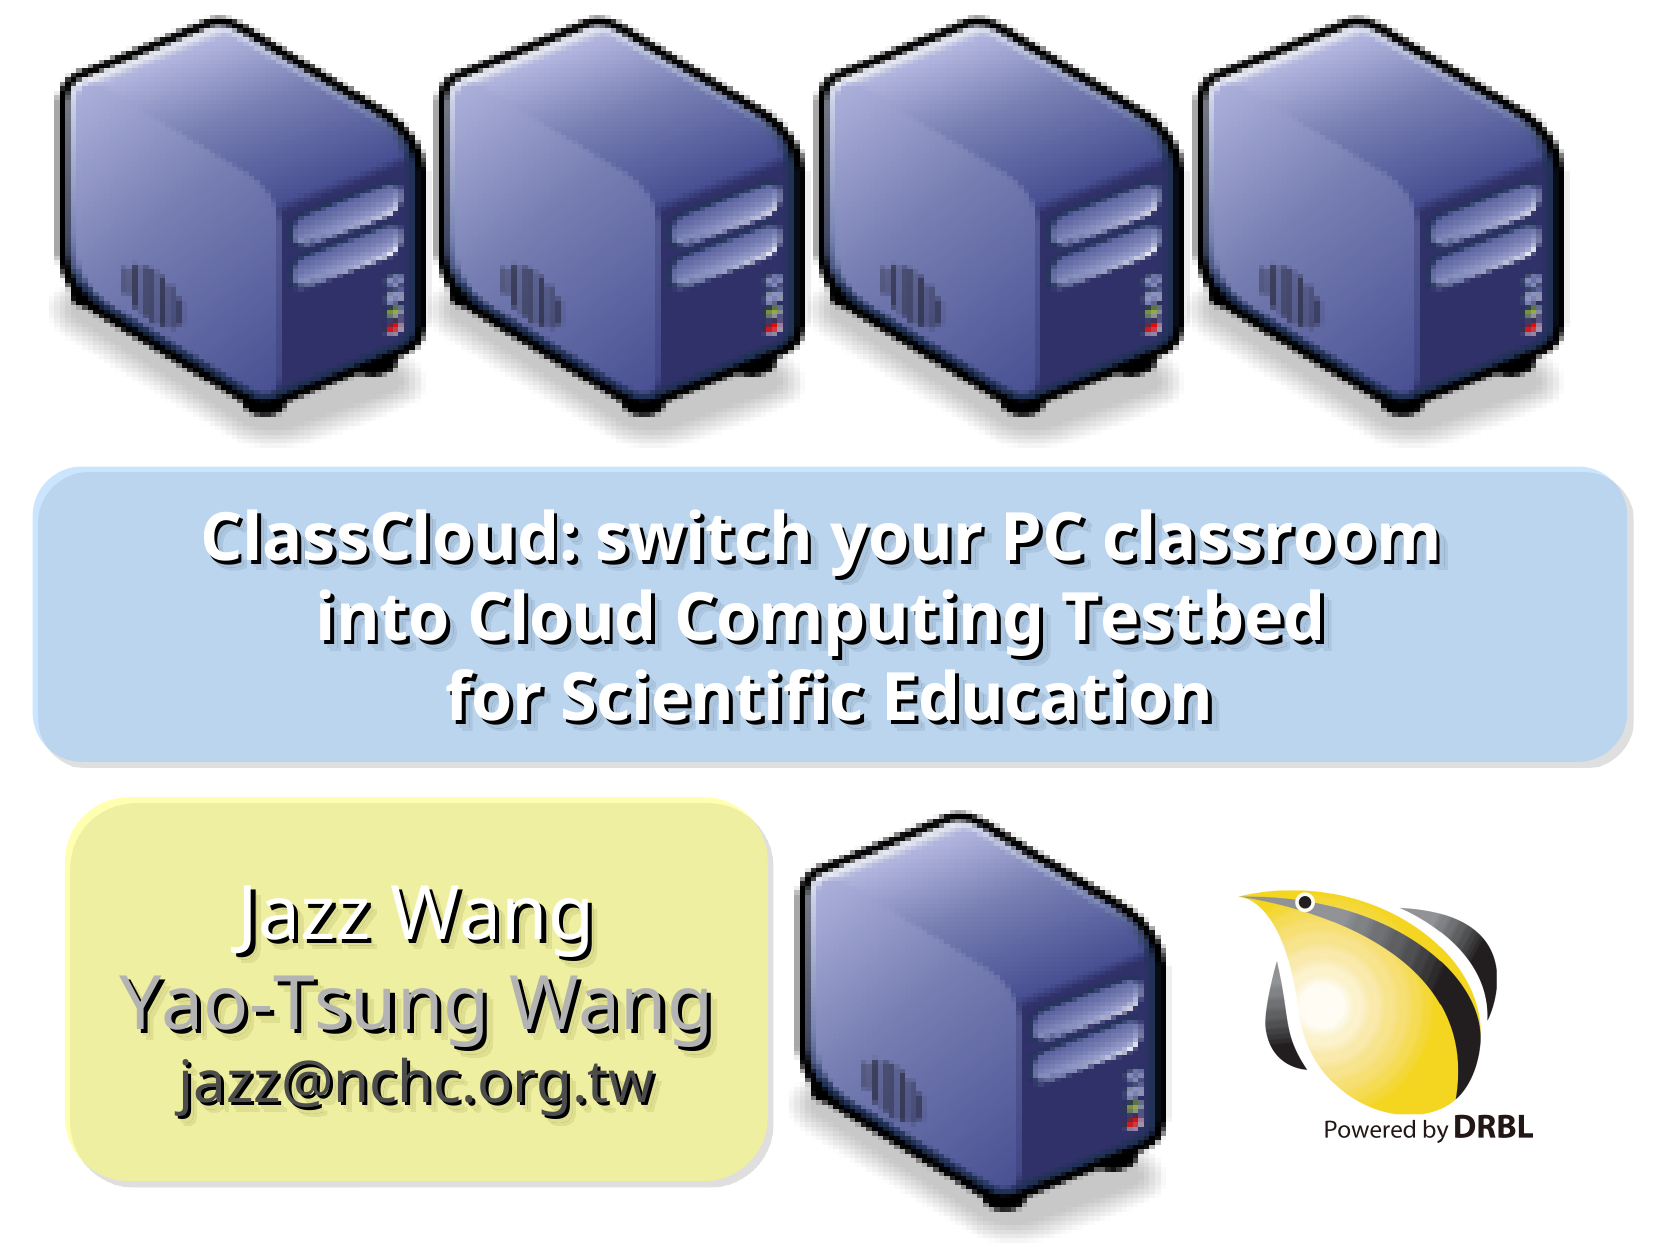

ClassCloud: switch your PC classroom
into Cloud Computing Testbed
for Scientific Education
Jazz Wang
Yao-Tsung Wang
jazz@nchc.org.tw